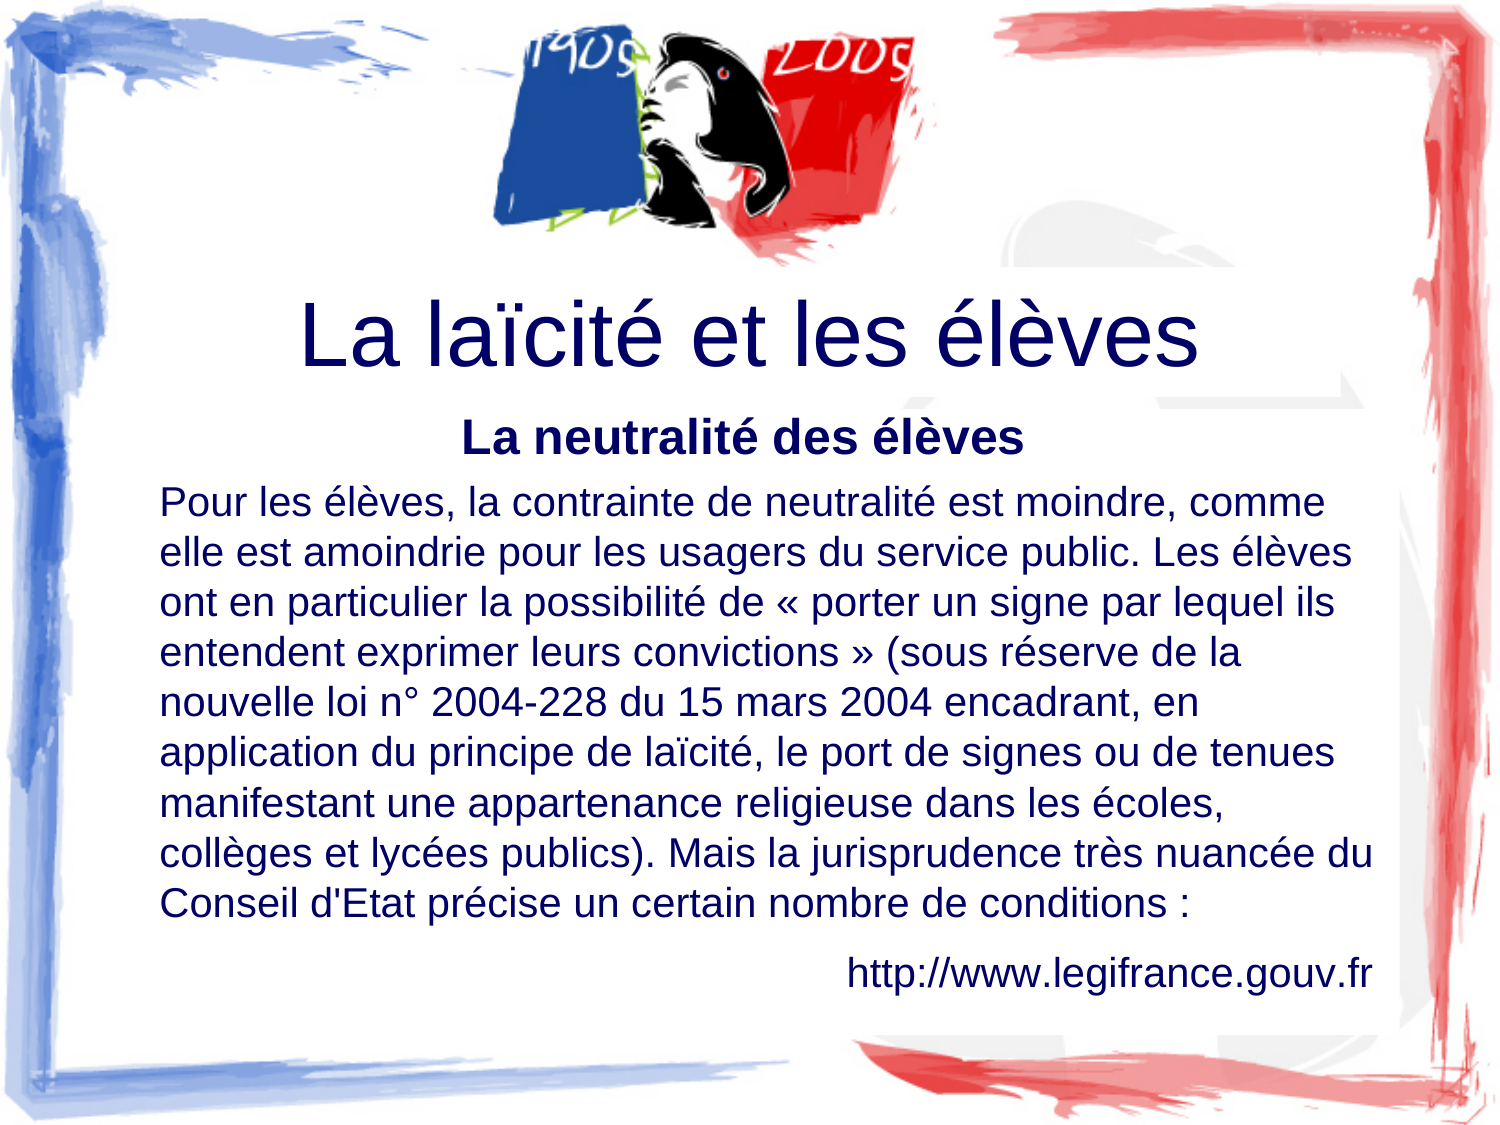

# La laïcité et les élèves
La neutralité des élèves
	Pour les élèves, la contrainte de neutralité est moindre, comme elle est amoindrie pour les usagers du service public. Les élèves ont en particulier la possibilité de « porter un signe par lequel ils entendent exprimer leurs convictions » (sous réserve de la nouvelle loi n° 2004-228 du 15 mars 2004 encadrant, en application du principe de laïcité, le port de signes ou de tenues manifestant une appartenance religieuse dans les écoles, collèges et lycées publics). Mais la jurisprudence très nuancée du Conseil d'Etat précise un certain nombre de conditions :
http://www.legifrance.gouv.fr